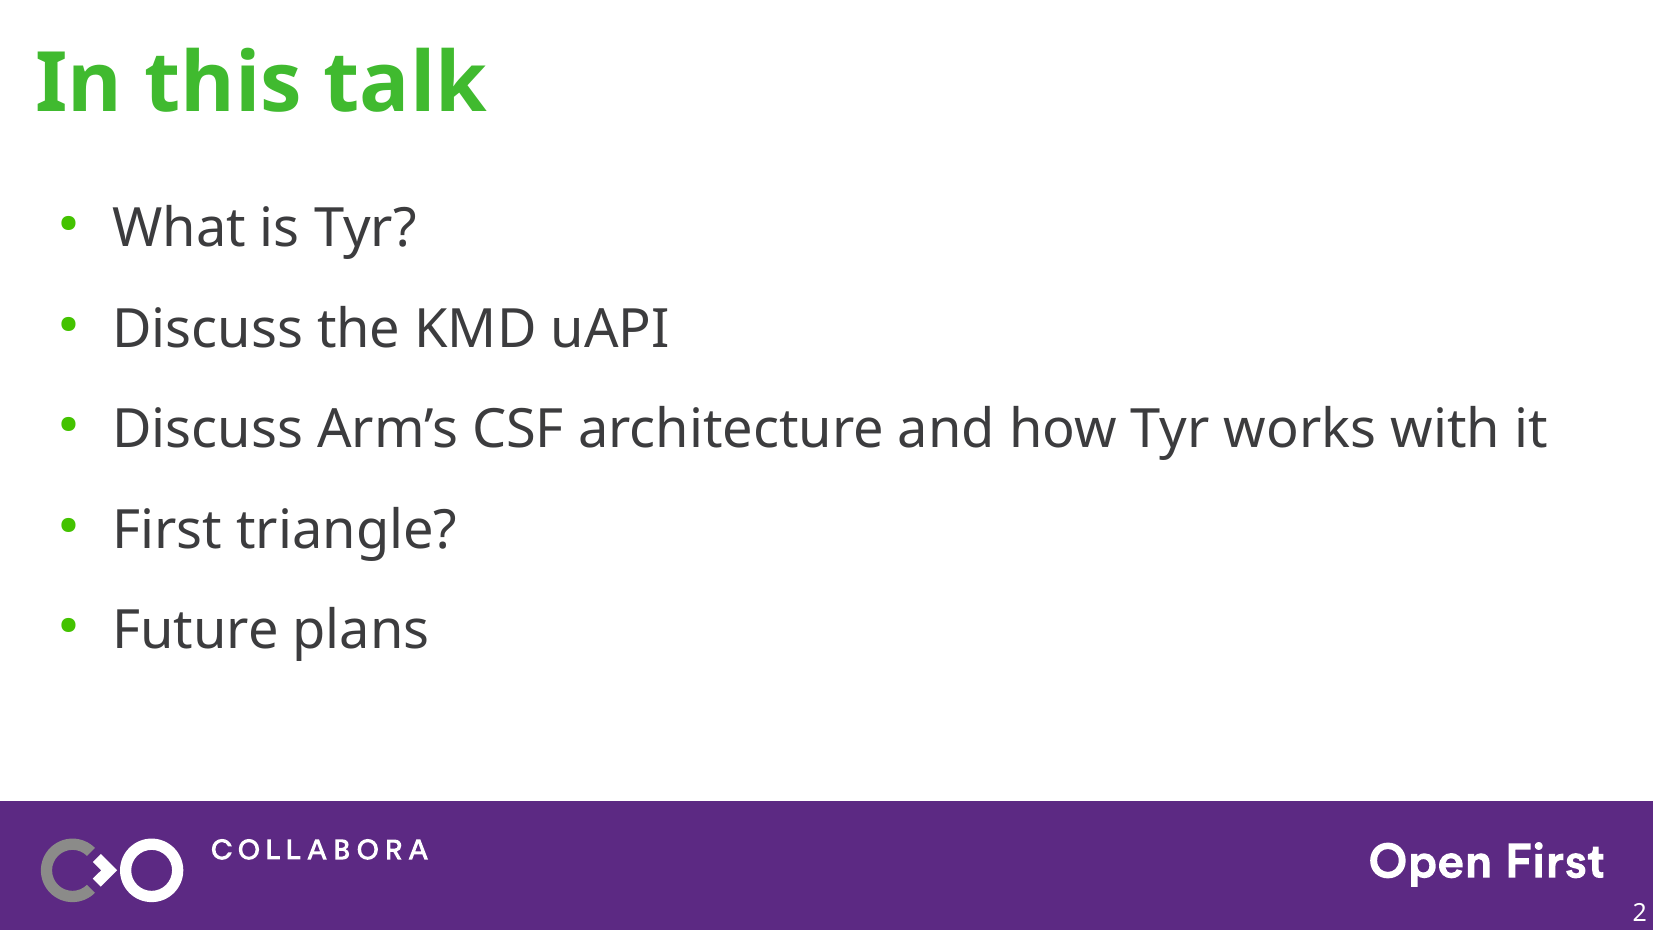

# In this talk
What is Tyr?
Discuss the KMD uAPI
Discuss Arm’s CSF architecture and how Tyr works with it
First triangle?
Future plans